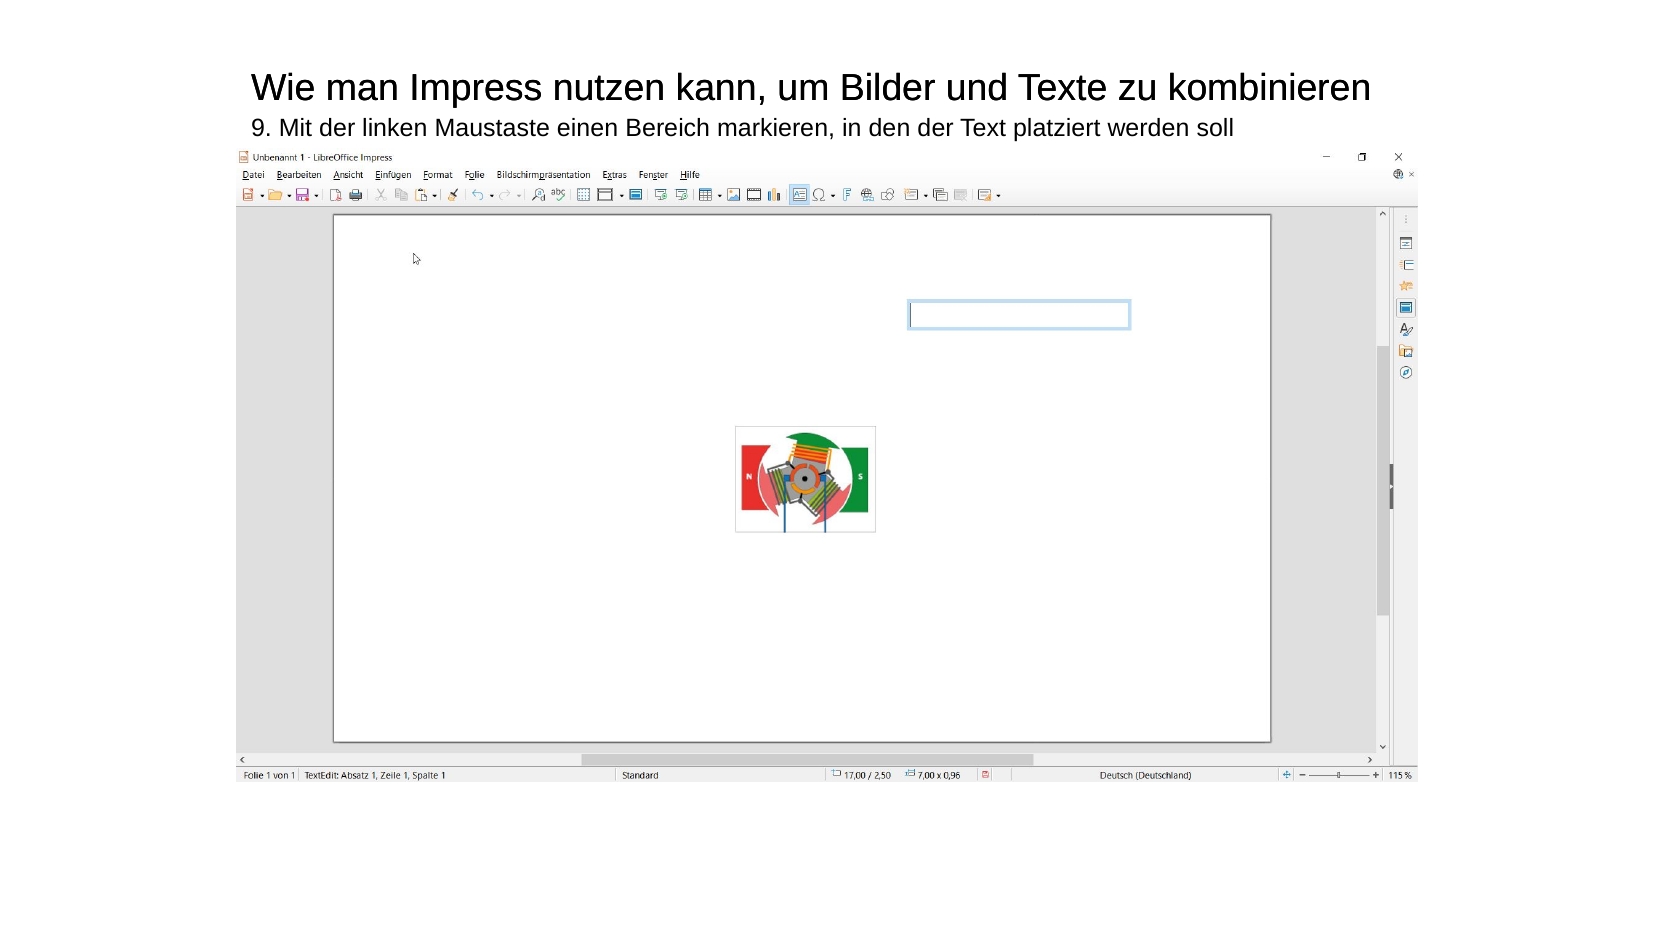

Wie man Impress nutzen kann, um Bilder und Texte zu kombinieren
Wie man Impress nutzen kann, um Bilder und Texte zu kombinieren
9. Mit der linken Maustaste einen Bereich markieren, in den der Text platziert werden soll